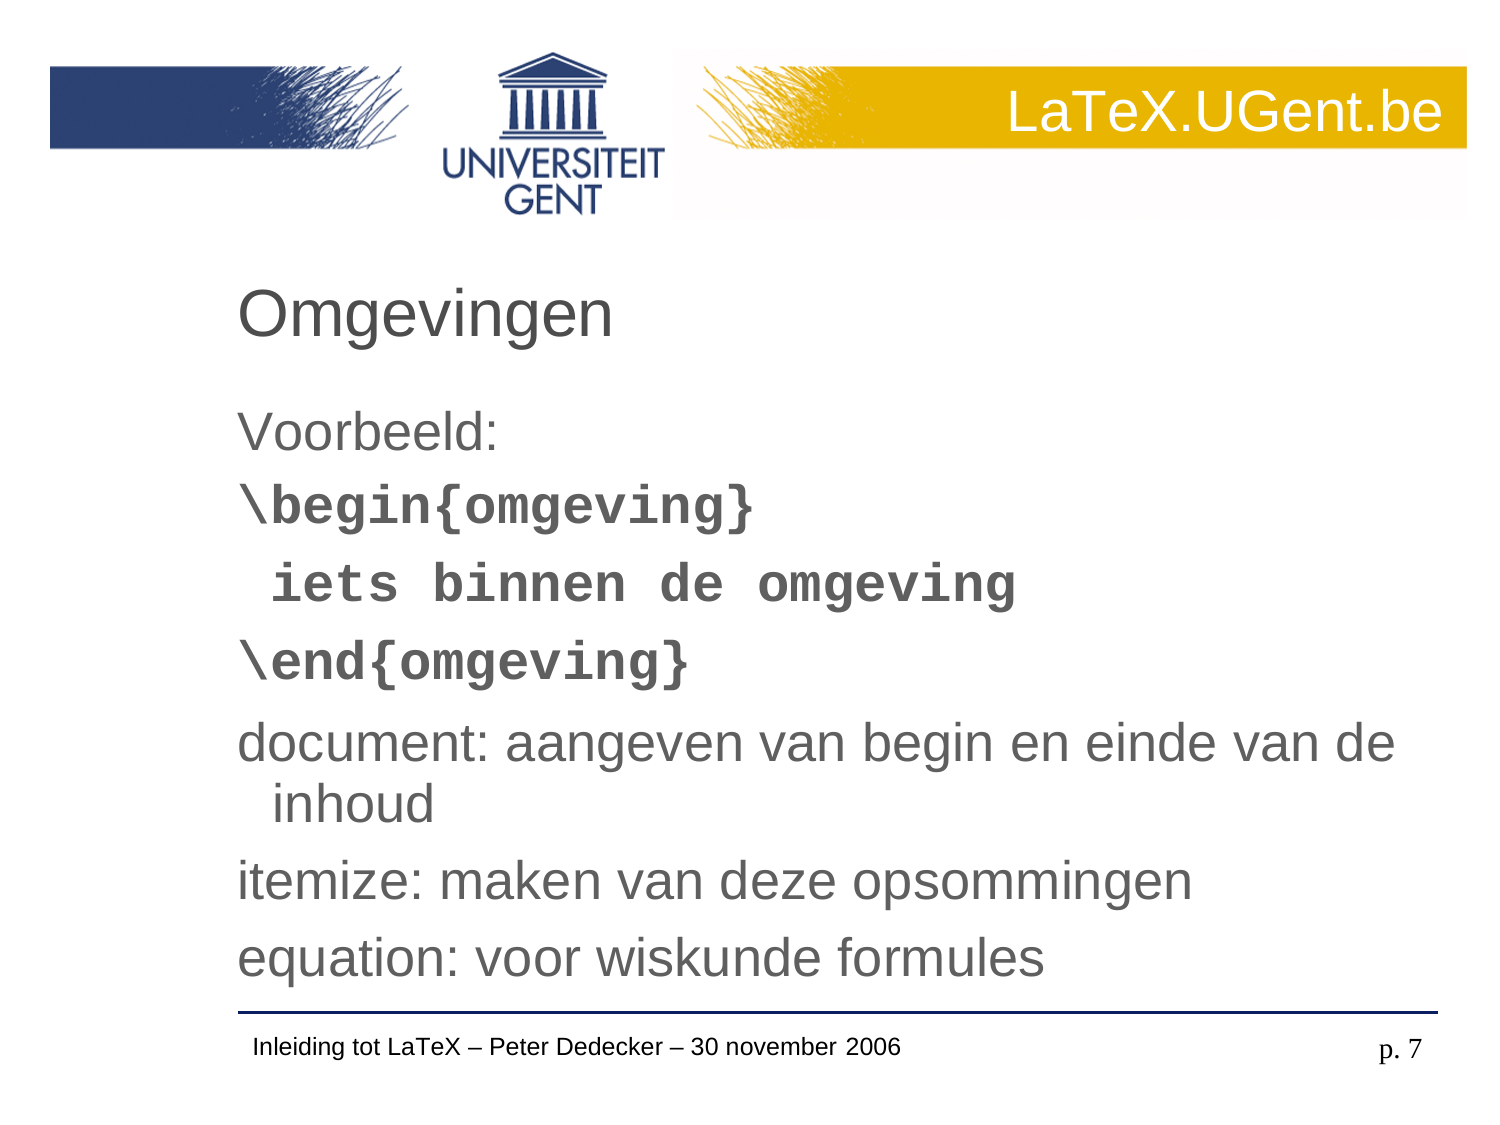

# Omgevingen
Voorbeeld:
\begin{omgeving}
 iets binnen de omgeving
\end{omgeving}
document: aangeven van begin en einde van de inhoud
itemize: maken van deze opsommingen
equation: voor wiskunde formules
7